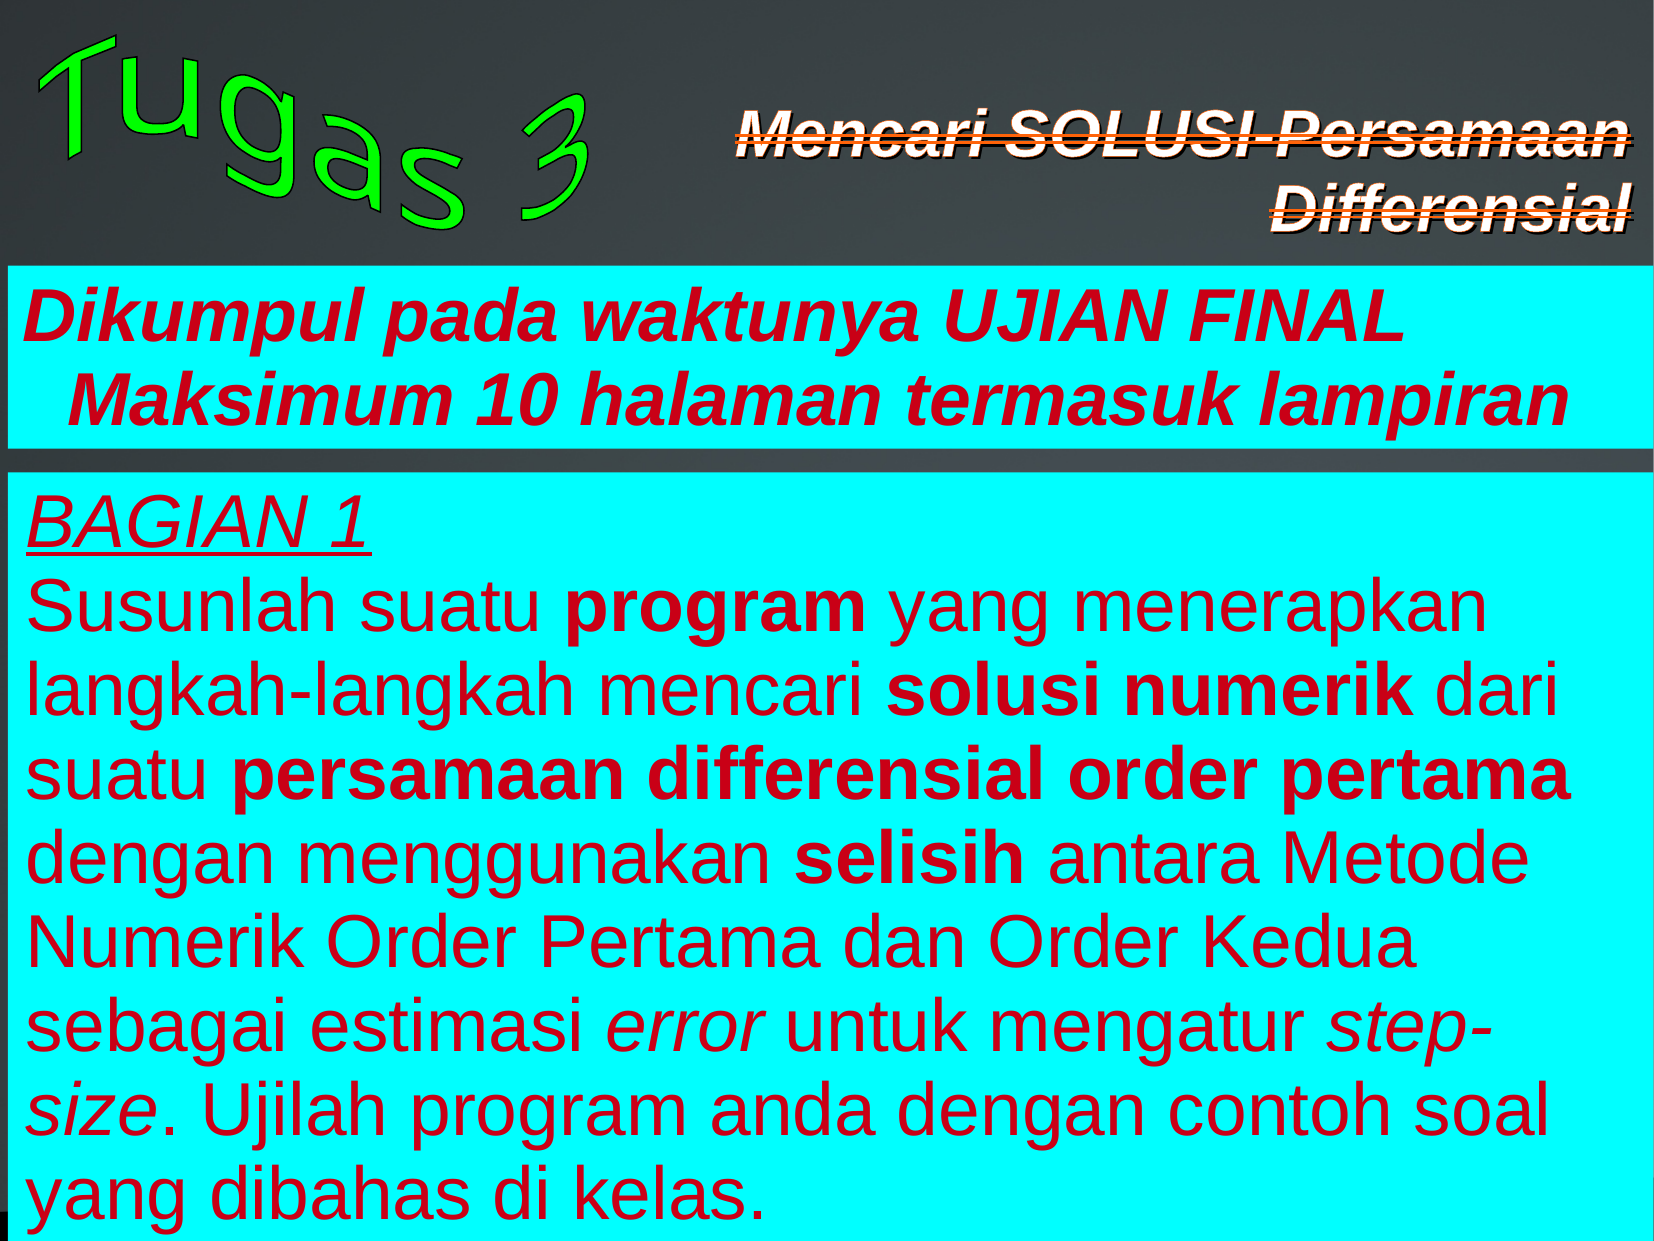

Tugas 3
Mencari SOLUSI-Persamaan Differensial
Dikumpul pada waktunya UJIAN FINAL
 Maksimum 10 halaman termasuk lampiran
BAGIAN 1
Susunlah suatu program yang menerapkan langkah-langkah mencari solusi numerik dari suatu persamaan differensial order pertama dengan menggunakan selisih antara Metode Numerik Order Pertama dan Order Kedua sebagai estimasi error untuk mengatur step-size. Ujilah program anda dengan contoh soal yang dibahas di kelas.